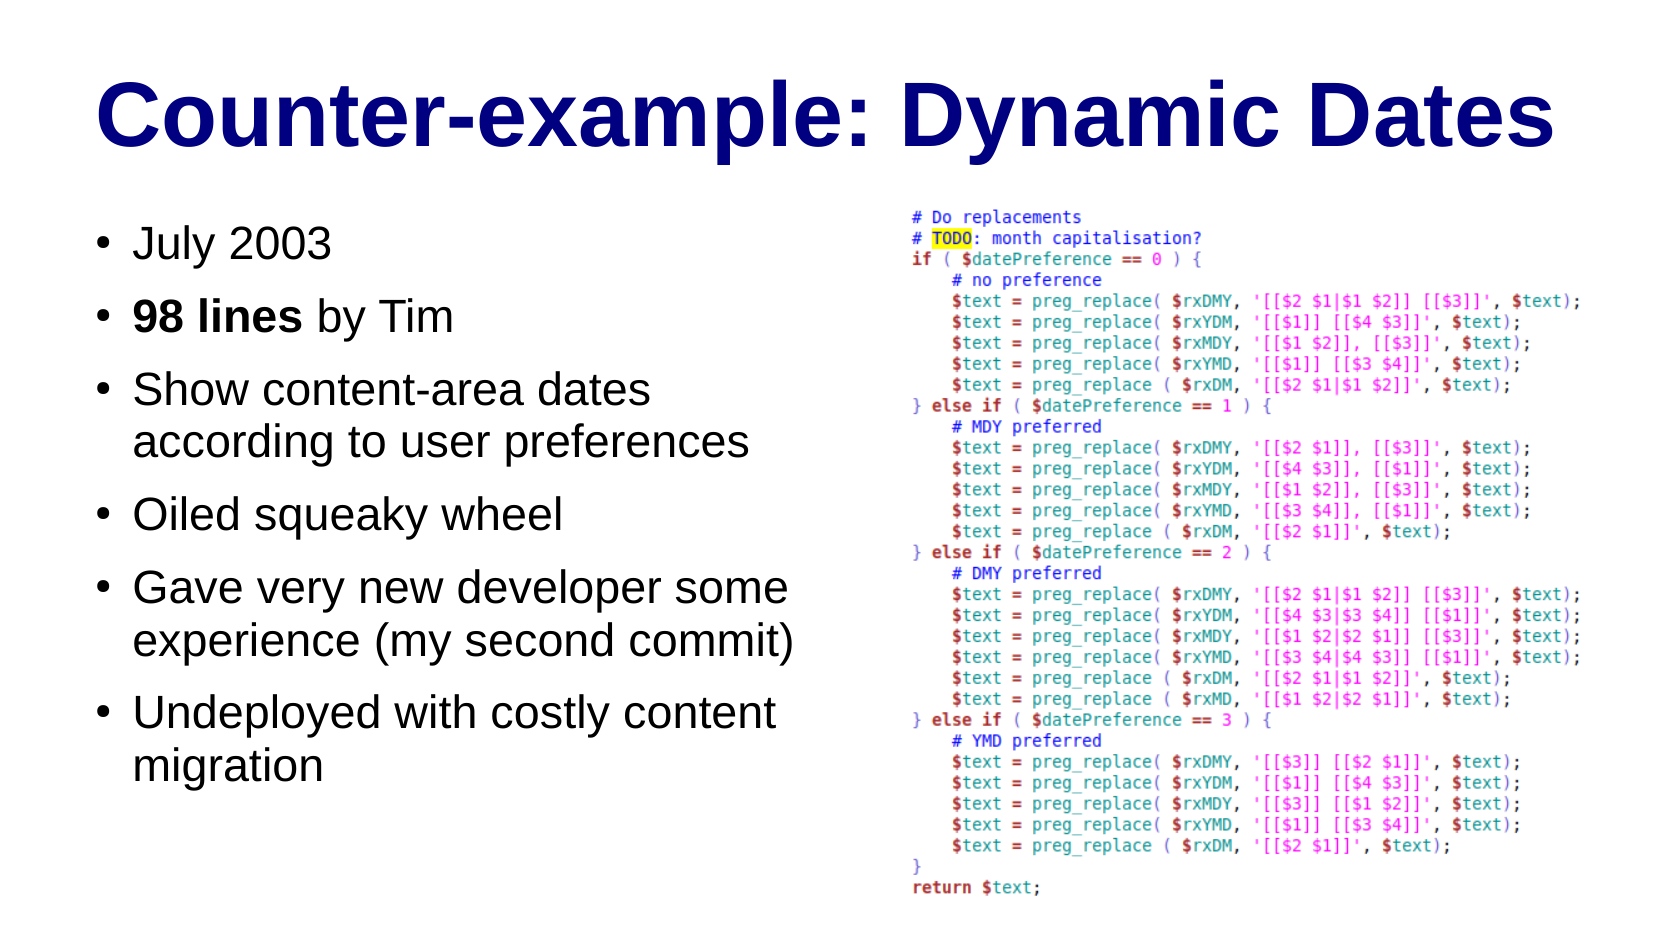

# Counter-example: Dynamic Dates
July 2003
98 lines by Tim
Show content-area dates according to user preferences
Oiled squeaky wheel
Gave very new developer some experience (my second commit)
Undeployed with costly content migration